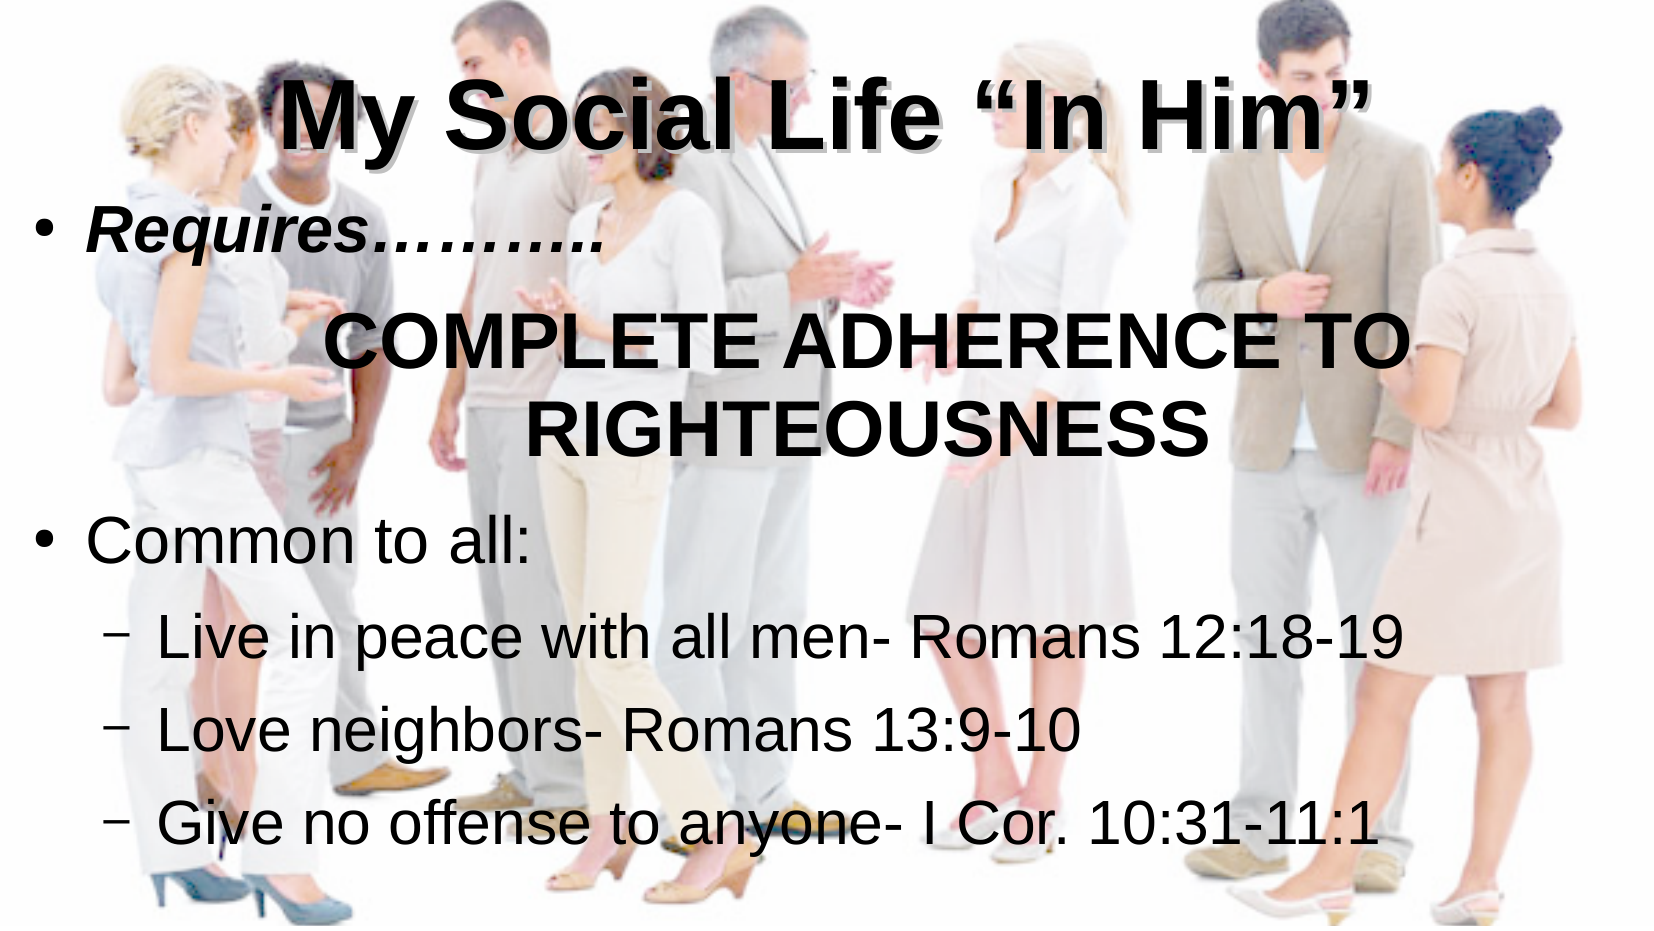

# My Social Life “In Him”
Requires………..
COMPLETE ADHERENCE TO RIGHTEOUSNESS
Common to all:
Live in peace with all men- Romans 12:18-19
Love neighbors- Romans 13:9-10
Give no offense to anyone- I Cor. 10:31-11:1